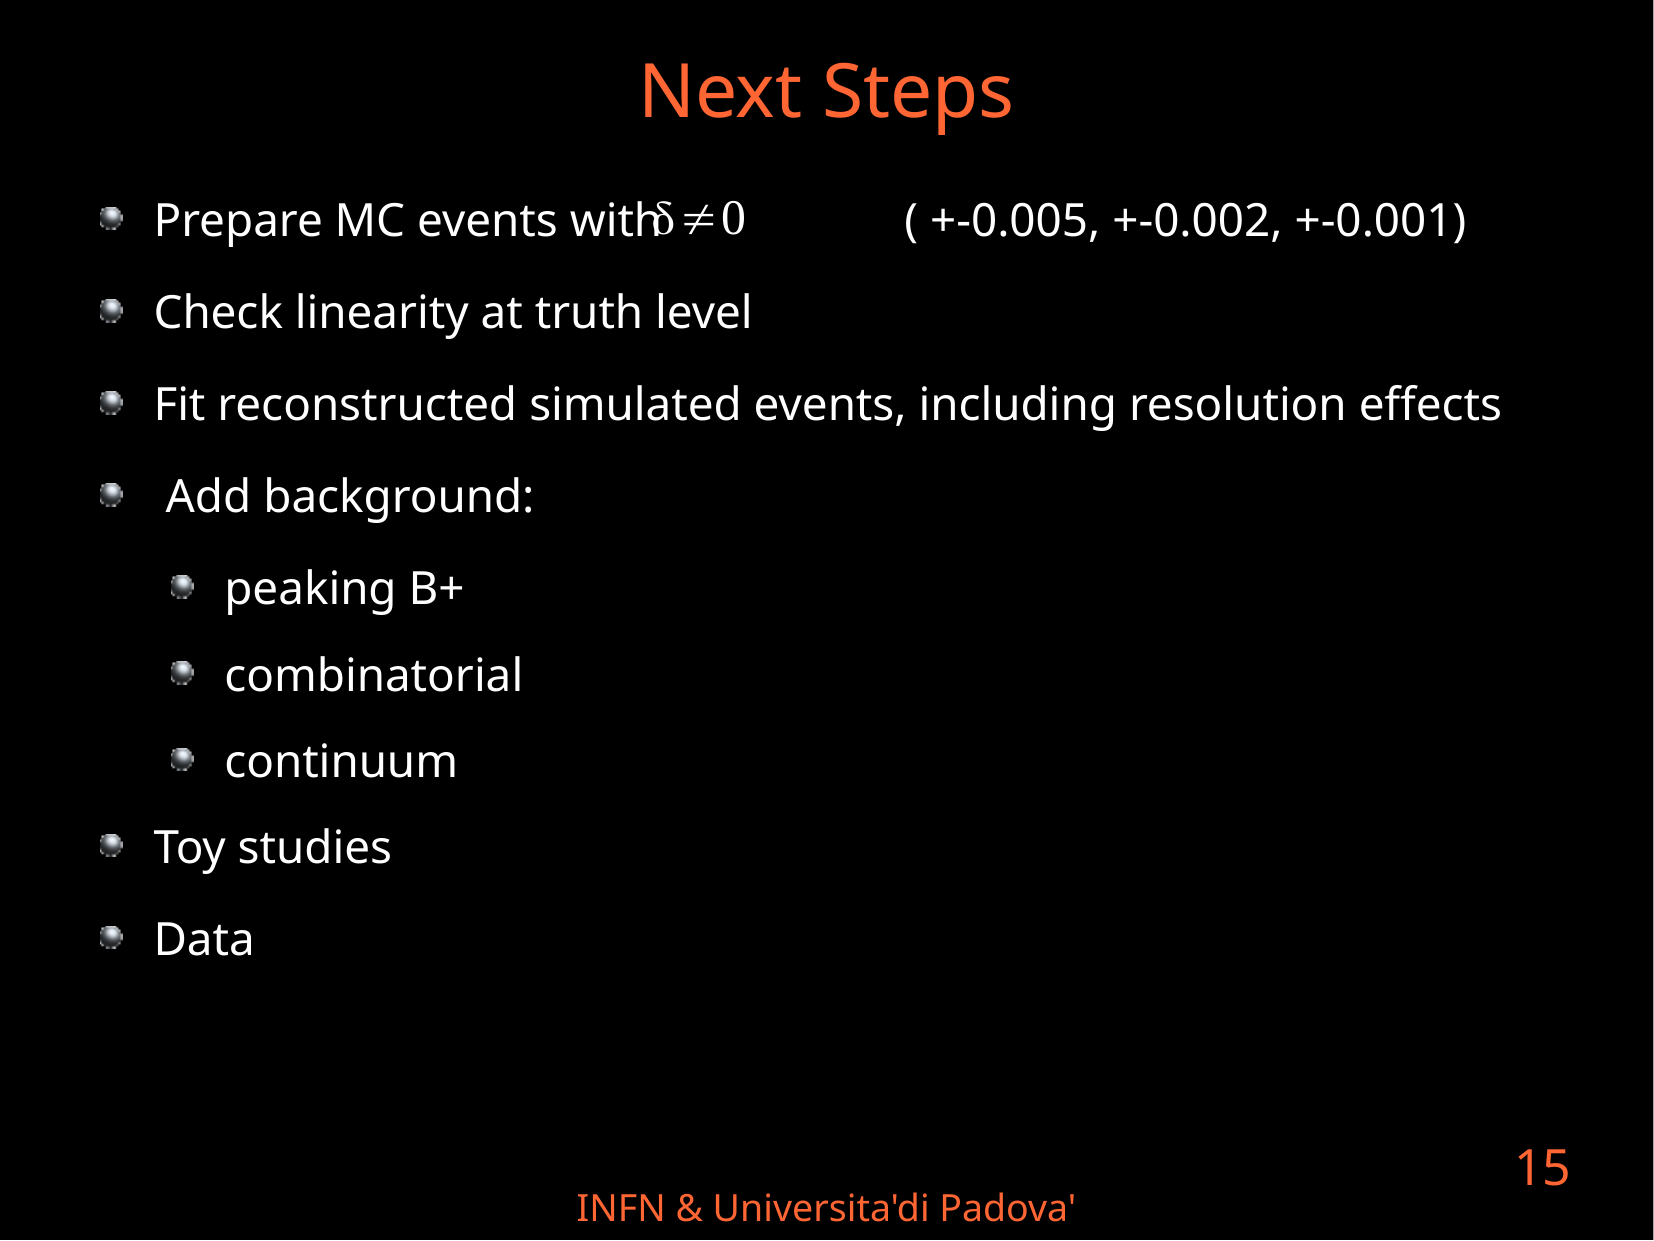

# Next Steps
Prepare MC events with ( +-0.005, +-0.002, +-0.001)
Check linearity at truth level
Fit reconstructed simulated events, including resolution effects
 Add background:
peaking B+
combinatorial
continuum
Toy studies
Data